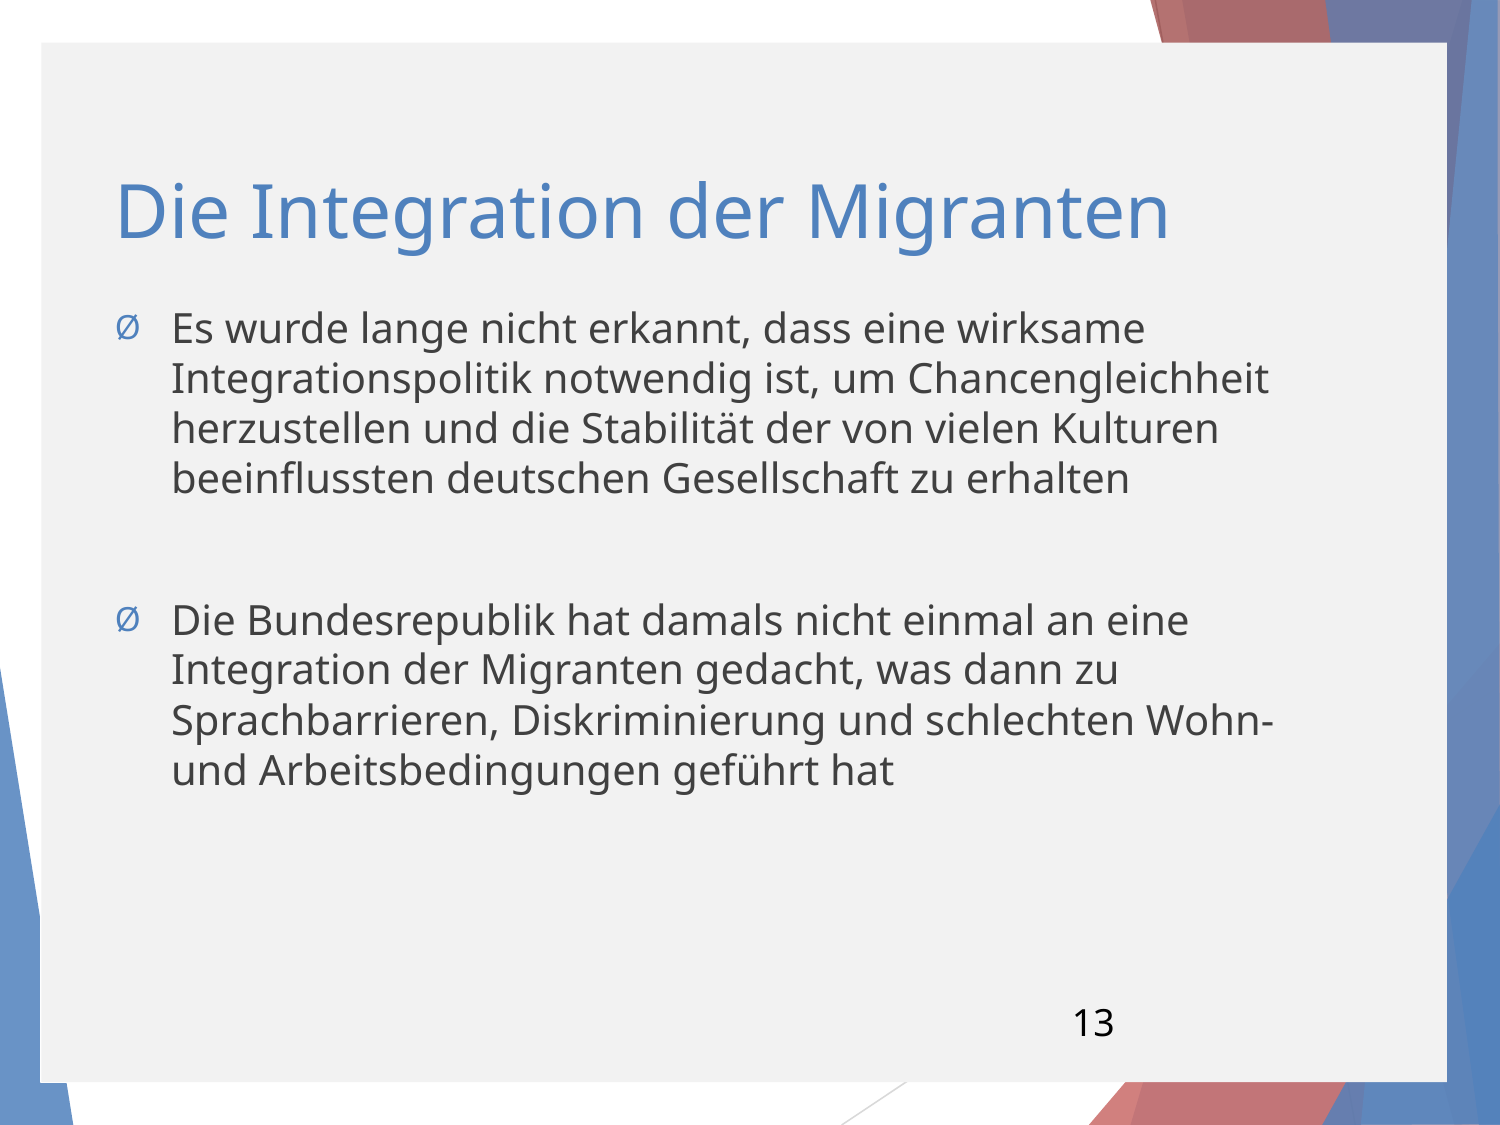

# Die Integration der Migranten
Es wurde lange nicht erkannt, dass eine wirksame Integrationspolitik notwendig ist, um Chancengleichheit herzustellen und die Stabilität der von vielen Kulturen beeinflussten deutschen Gesellschaft zu erhalten
Die Bundesrepublik hat damals nicht einmal an eine Integration der Migranten gedacht, was dann zu Sprachbarrieren, Diskriminierung und schlechten Wohn- und Arbeitsbedingungen geführt hat